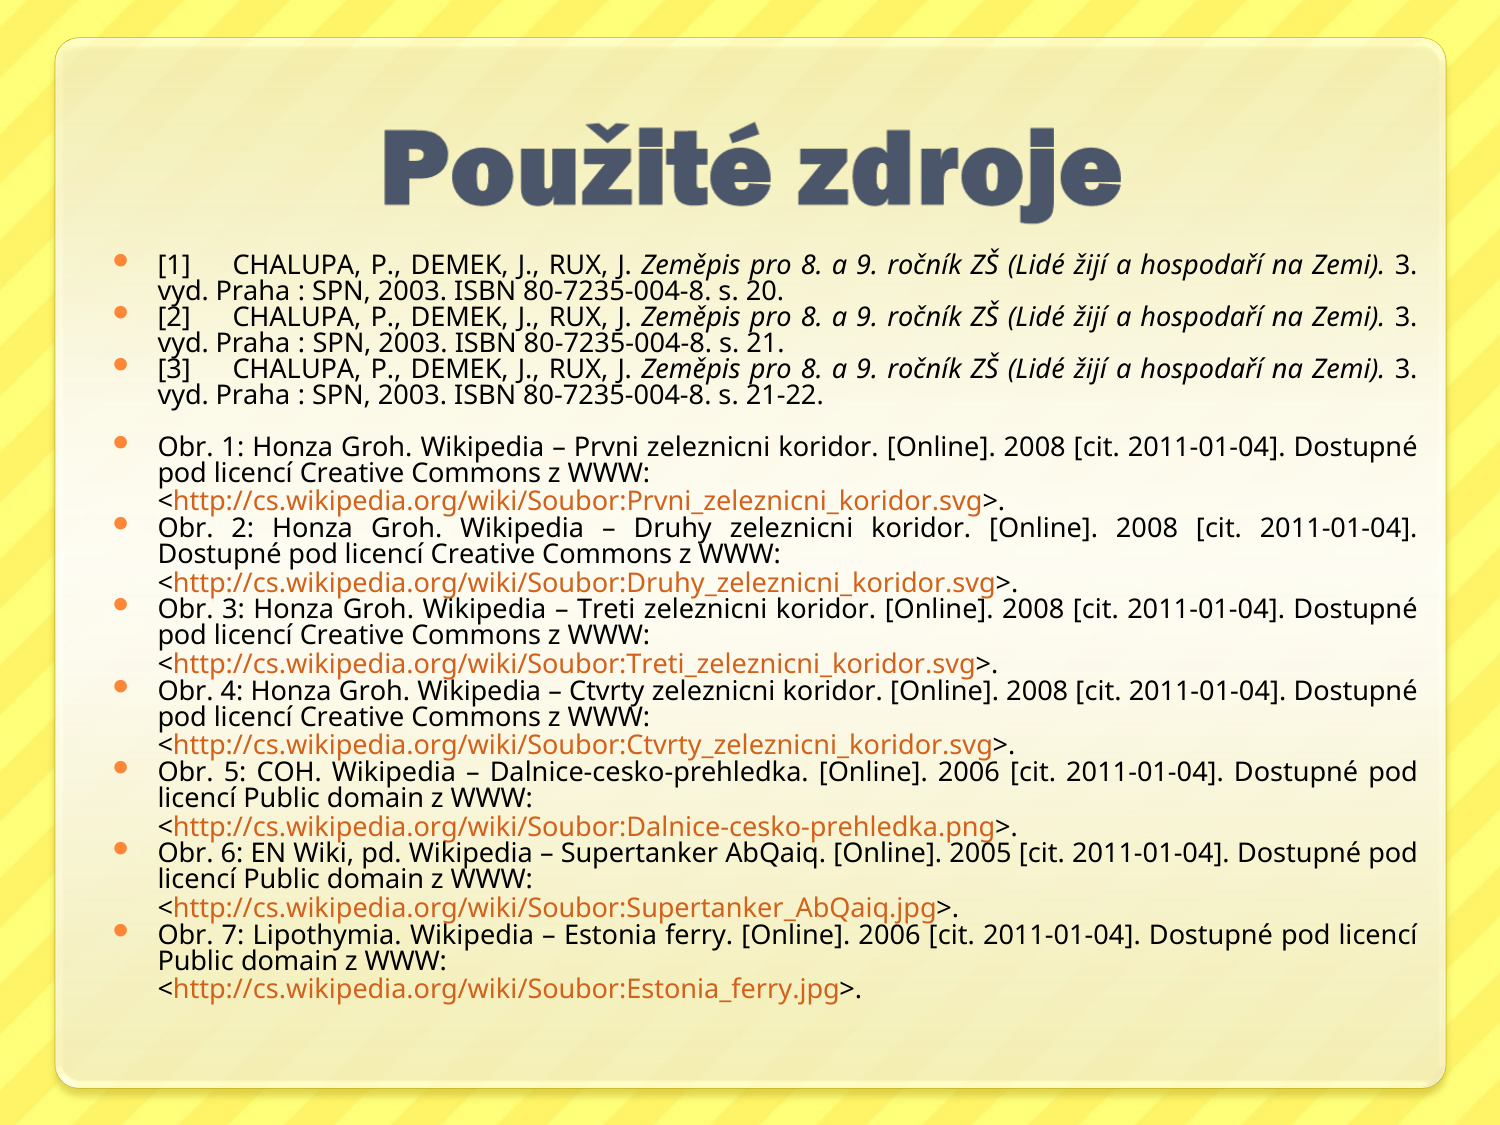

# [1]	CHALUPA, P., DEMEK, J., RUX, J. Zeměpis pro 8. a 9. ročník ZŠ (Lidé žijí a hospodaří na Zemi). 3. vyd. Praha : SPN, 2003. ISBN 80-7235-004-8. s. 20.
[2]	CHALUPA, P., DEMEK, J., RUX, J. Zeměpis pro 8. a 9. ročník ZŠ (Lidé žijí a hospodaří na Zemi). 3. vyd. Praha : SPN, 2003. ISBN 80-7235-004-8. s. 21.
[3]	CHALUPA, P., DEMEK, J., RUX, J. Zeměpis pro 8. a 9. ročník ZŠ (Lidé žijí a hospodaří na Zemi). 3. vyd. Praha : SPN, 2003. ISBN 80-7235-004-8. s. 21-22.
Obr. 1: Honza Groh. Wikipedia – Prvni zeleznicni koridor. [Online]. 2008 [cit. 2011-01-04]. Dostupné pod licencí Creative Commons z WWW:
	<http://cs.wikipedia.org/wiki/Soubor:Prvni_zeleznicni_koridor.svg>.
Obr. 2: Honza Groh. Wikipedia – Druhy zeleznicni koridor. [Online]. 2008 [cit. 2011-01-04]. Dostupné pod licencí Creative Commons z WWW:
	<http://cs.wikipedia.org/wiki/Soubor:Druhy_zeleznicni_koridor.svg>.
Obr. 3: Honza Groh. Wikipedia – Treti zeleznicni koridor. [Online]. 2008 [cit. 2011-01-04]. Dostupné pod licencí Creative Commons z WWW:
	<http://cs.wikipedia.org/wiki/Soubor:Treti_zeleznicni_koridor.svg>.
Obr. 4: Honza Groh. Wikipedia – Ctvrty zeleznicni koridor. [Online]. 2008 [cit. 2011-01-04]. Dostupné pod licencí Creative Commons z WWW:
	<http://cs.wikipedia.org/wiki/Soubor:Ctvrty_zeleznicni_koridor.svg>.
Obr. 5: COH. Wikipedia – Dalnice-cesko-prehledka. [Online]. 2006 [cit. 2011-01-04]. Dostupné pod licencí Public domain z WWW:
	<http://cs.wikipedia.org/wiki/Soubor:Dalnice-cesko-prehledka.png>.
Obr. 6: EN Wiki, pd. Wikipedia – Supertanker AbQaiq. [Online]. 2005 [cit. 2011-01-04]. Dostupné pod licencí Public domain z WWW:
	<http://cs.wikipedia.org/wiki/Soubor:Supertanker_AbQaiq.jpg>.
Obr. 7: Lipothymia. Wikipedia – Estonia ferry. [Online]. 2006 [cit. 2011-01-04]. Dostupné pod licencí Public domain z WWW:
	<http://cs.wikipedia.org/wiki/Soubor:Estonia_ferry.jpg>.